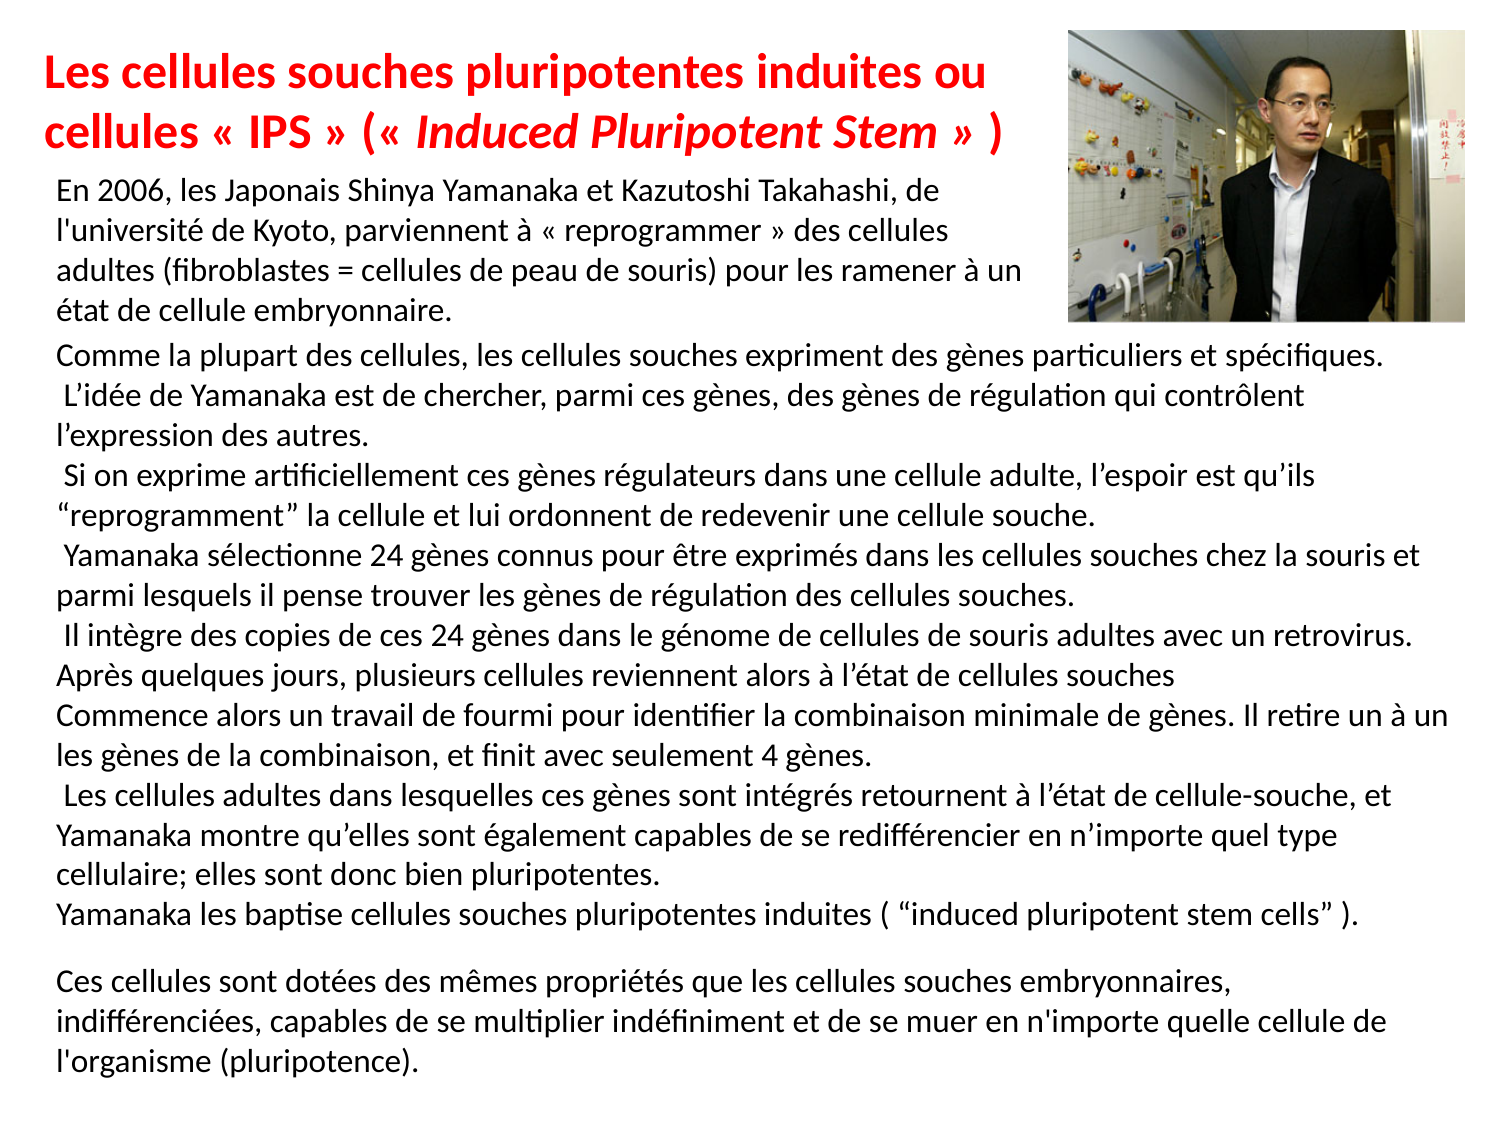

Les cellules souches pluripotentes induites ou cellules « IPS » (« Induced Pluripotent Stem » )
En 2006, les Japonais Shinya Yamanaka et Kazutoshi Takahashi, de l'université de Kyoto, parviennent à « reprogrammer » des cellules adultes (fibroblastes = cellules de peau de souris) pour les ramener à un état de cellule embryonnaire.
Comme la plupart des cellules, les cellules souches expriment des gènes particuliers et spécifiques.
 L’idée de Yamanaka est de chercher, parmi ces gènes, des gènes de régulation qui contrôlent l’expression des autres.
 Si on exprime artificiellement ces gènes régulateurs dans une cellule adulte, l’espoir est qu’ils “reprogramment” la cellule et lui ordonnent de redevenir une cellule souche.
 Yamanaka sélectionne 24 gènes connus pour être exprimés dans les cellules souches chez la souris et parmi lesquels il pense trouver les gènes de régulation des cellules souches.
 Il intègre des copies de ces 24 gènes dans le génome de cellules de souris adultes avec un retrovirus.
Après quelques jours, plusieurs cellules reviennent alors à l’état de cellules souches
Commence alors un travail de fourmi pour identifier la combinaison minimale de gènes. Il retire un à un les gènes de la combinaison, et finit avec seulement 4 gènes.
 Les cellules adultes dans lesquelles ces gènes sont intégrés retournent à l’état de cellule-souche, et Yamanaka montre qu’elles sont également capables de se redifférencier en n’importe quel type cellulaire; elles sont donc bien pluripotentes.
Yamanaka les baptise cellules souches pluripotentes induites ( “induced pluripotent stem cells” ).
Ces cellules sont dotées des mêmes propriétés que les cellules souches embryonnaires, indifférenciées, capables de se multiplier indéfiniment et de se muer en n'importe quelle cellule de l'organisme (pluripotence).